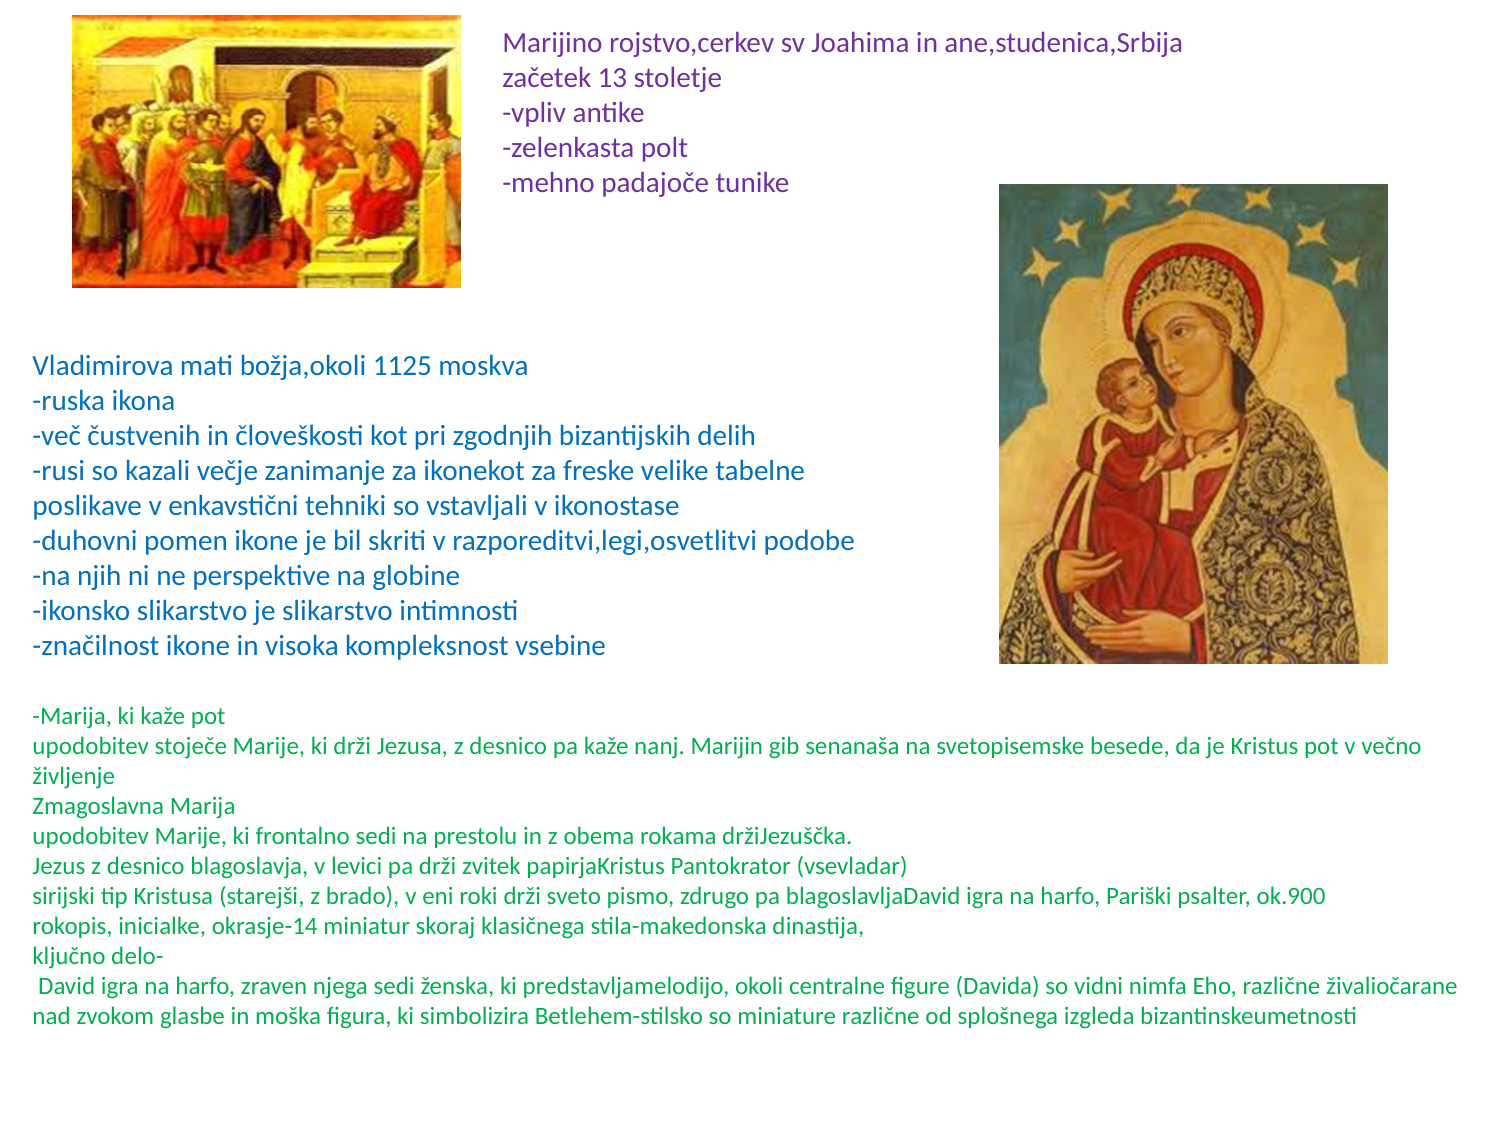

Marijino rojstvo,cerkev sv Joahima in ane,studenica,Srbija začetek 13 stoletje
-vpliv antike
-zelenkasta polt
-mehno padajoče tunike
Vladimirova mati božja,okoli 1125 moskva
-ruska ikona
-več čustvenih in človeškosti kot pri zgodnjih bizantijskih delih
-rusi so kazali večje zanimanje za ikonekot za freske velike tabelne poslikave v enkavstični tehniki so vstavljali v ikonostase
-duhovni pomen ikone je bil skriti v razporeditvi,legi,osvetlitvi podobe
-na njih ni ne perspektive na globine
-ikonsko slikarstvo je slikarstvo intimnosti
-značilnost ikone in visoka kompleksnost vsebine
-Marija, ki kaže pot
upodobitev stoječe Marije, ki drži Jezusa, z desnico pa kaže nanj. Marijin gib senanaša na svetopisemske besede, da je Kristus pot v večno življenje
Zmagoslavna Marija
upodobitev Marije, ki frontalno sedi na prestolu in z obema rokama držiJezuščka.
Jezus z desnico blagoslavja, v levici pa drži zvitek papirjaKristus Pantokrator (vsevladar)
sirijski tip Kristusa (starejši, z brado), v eni roki drži sveto pismo, zdrugo pa blagoslavljaDavid igra na harfo, Pariški psalter, ok.900
rokopis, inicialke, okrasje-14 miniatur skoraj klasičnega stila-makedonska dinastija,
ključno delo-
 David igra na harfo, zraven njega sedi ženska, ki predstavljamelodijo, okoli centralne figure (Davida) so vidni nimfa Eho, različne živaliočarane nad zvokom glasbe in moška figura, ki simbolizira Betlehem-stilsko so miniature različne od splošnega izgleda bizantinskeumetnosti